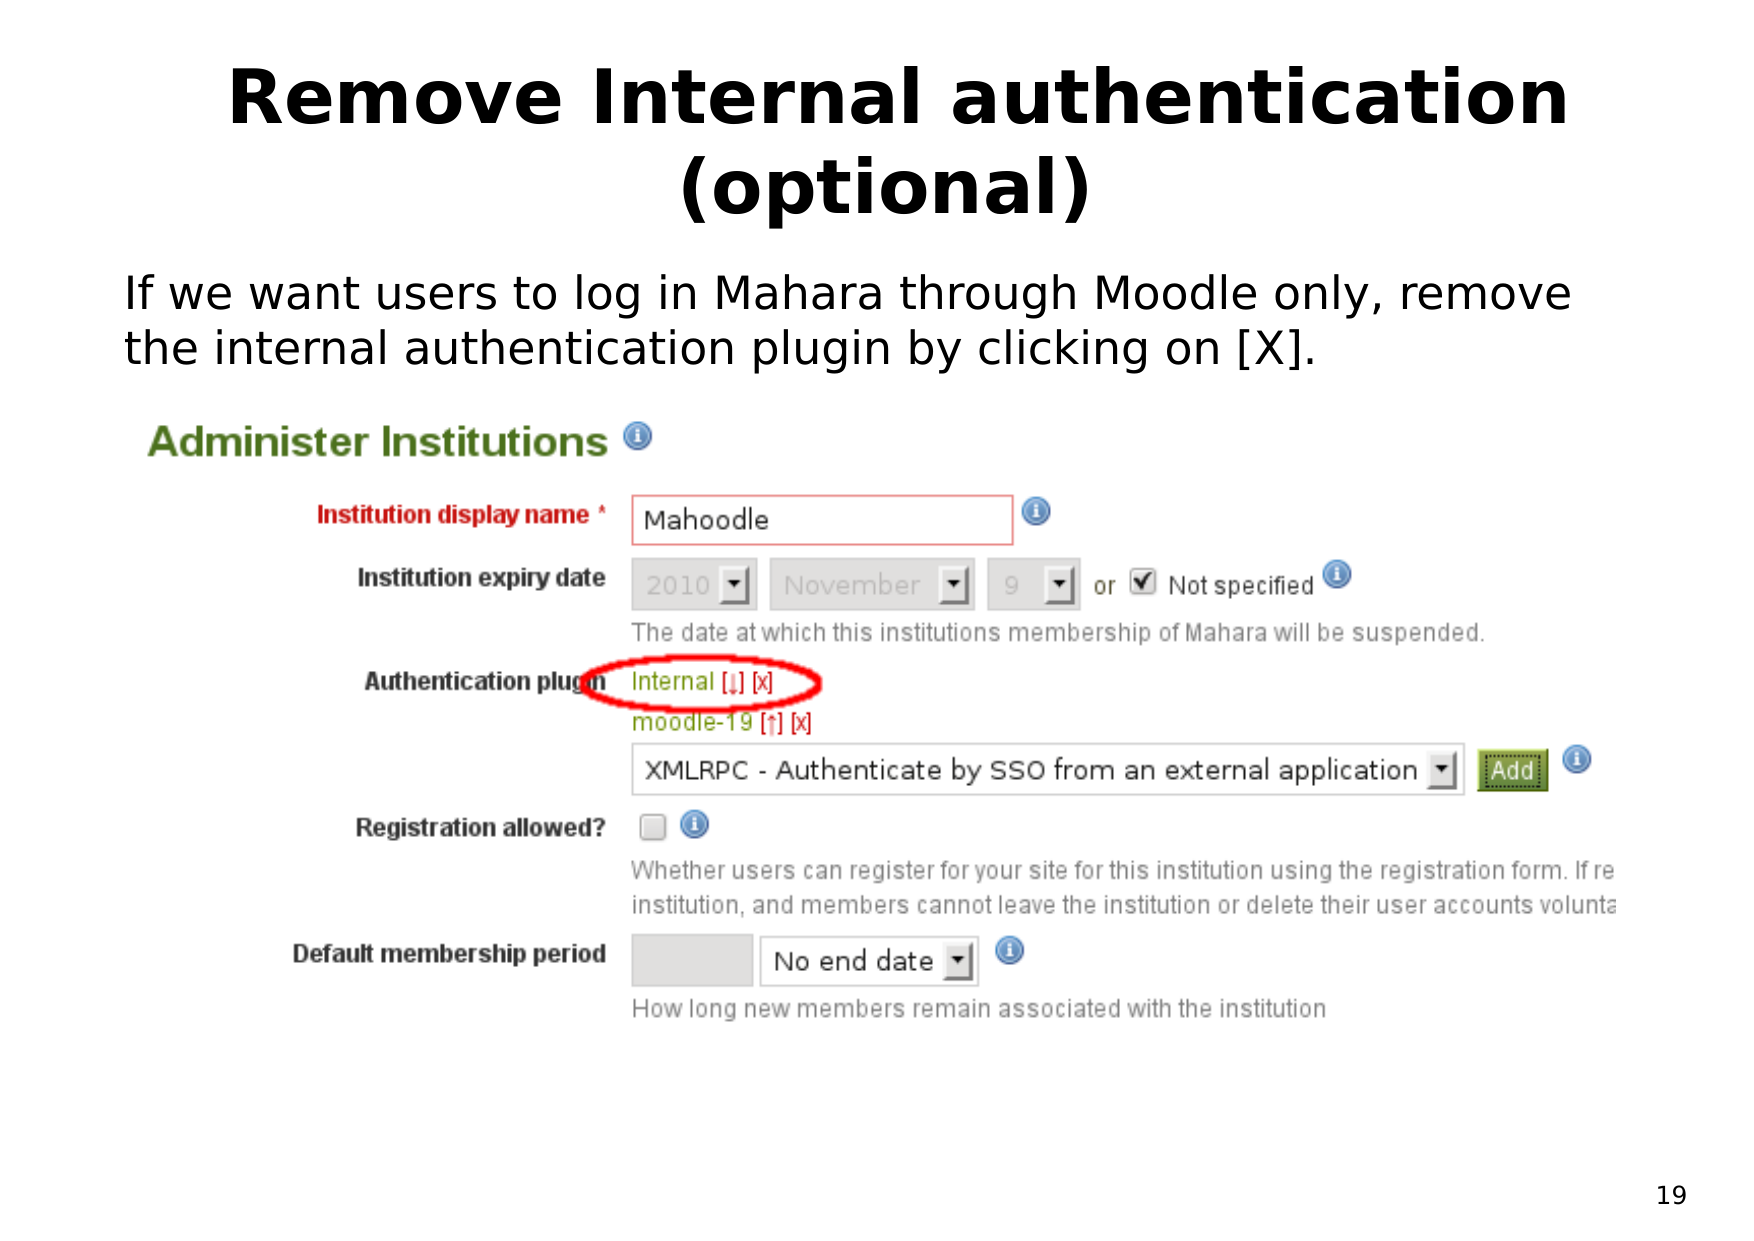

# Remove Internal authentication (optional)
If we want users to log in Mahara through Moodle only, remove the internal authentication plugin by clicking on [X].
19